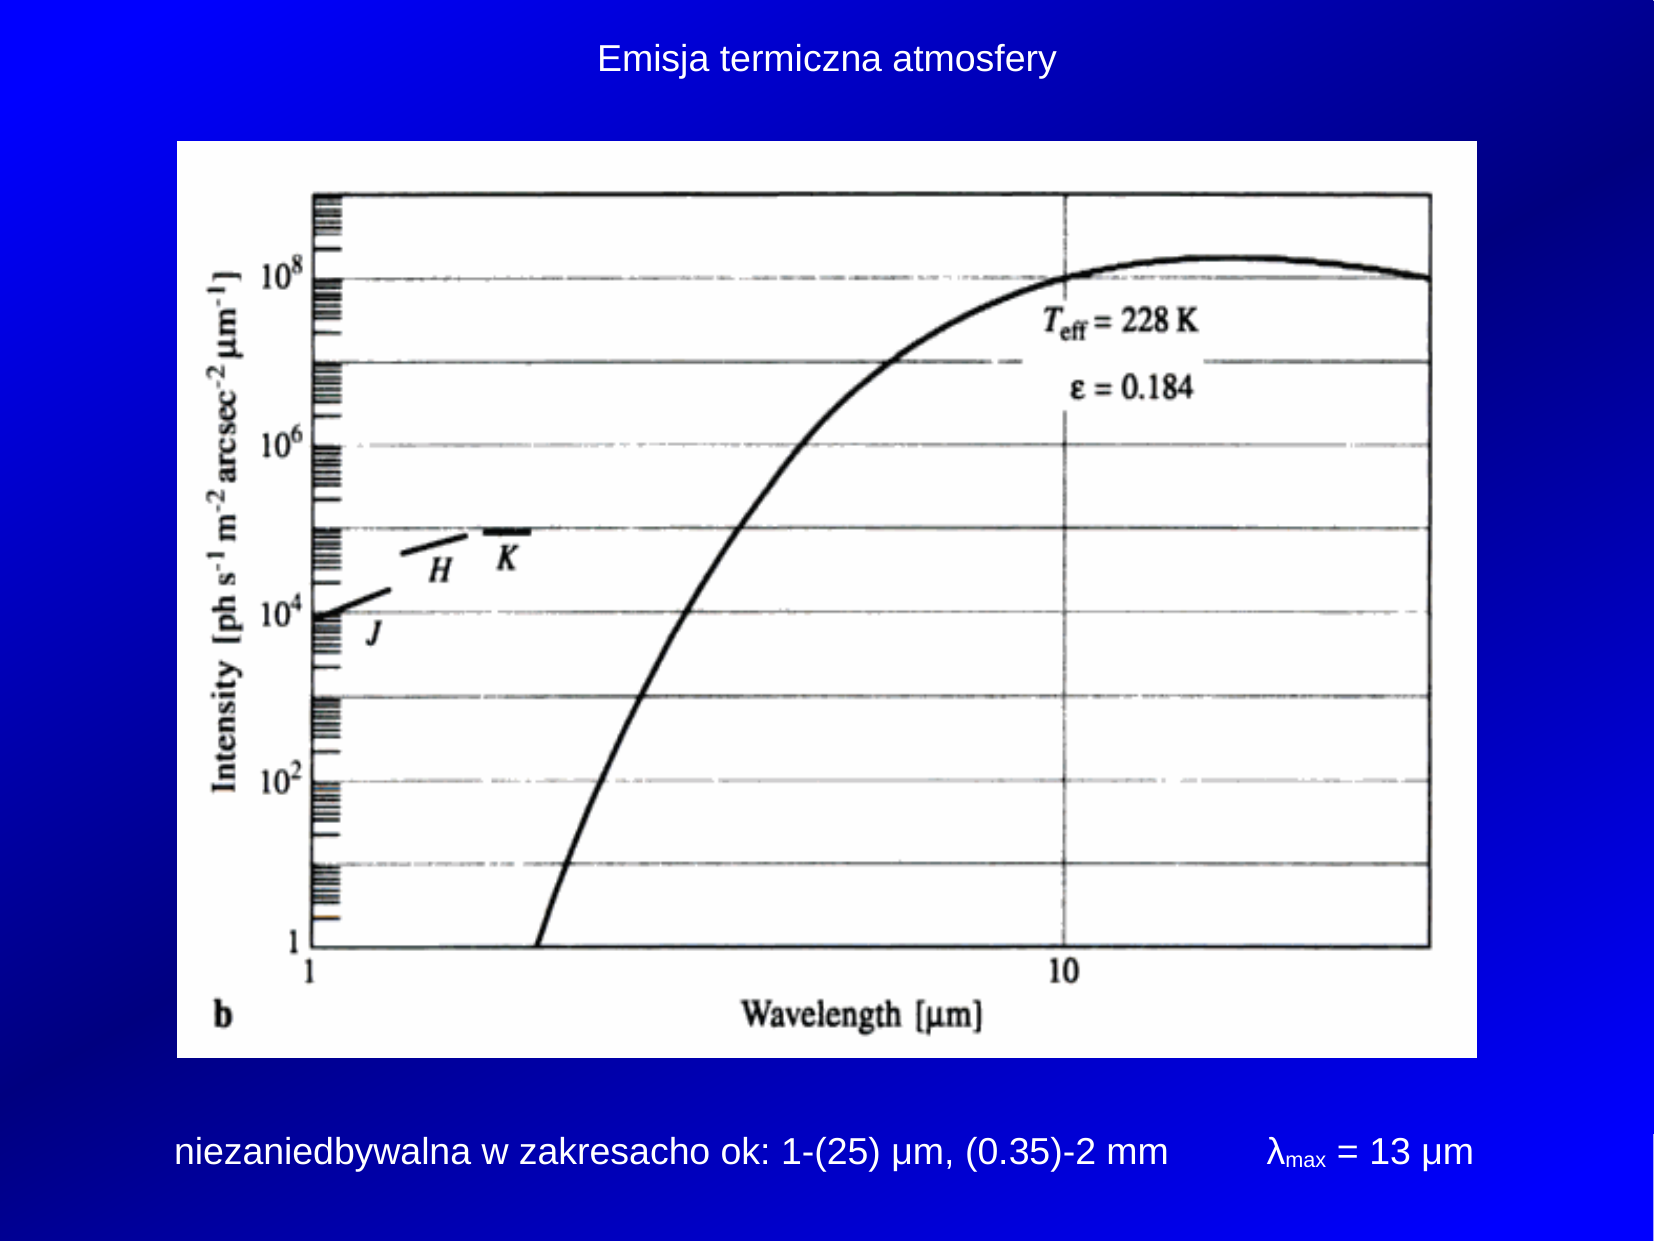

Emisja termiczna atmosfery
niezaniedbywalna w zakresacho ok: 1-(25) μm, (0.35)-2 mm
λmax = 13 μm